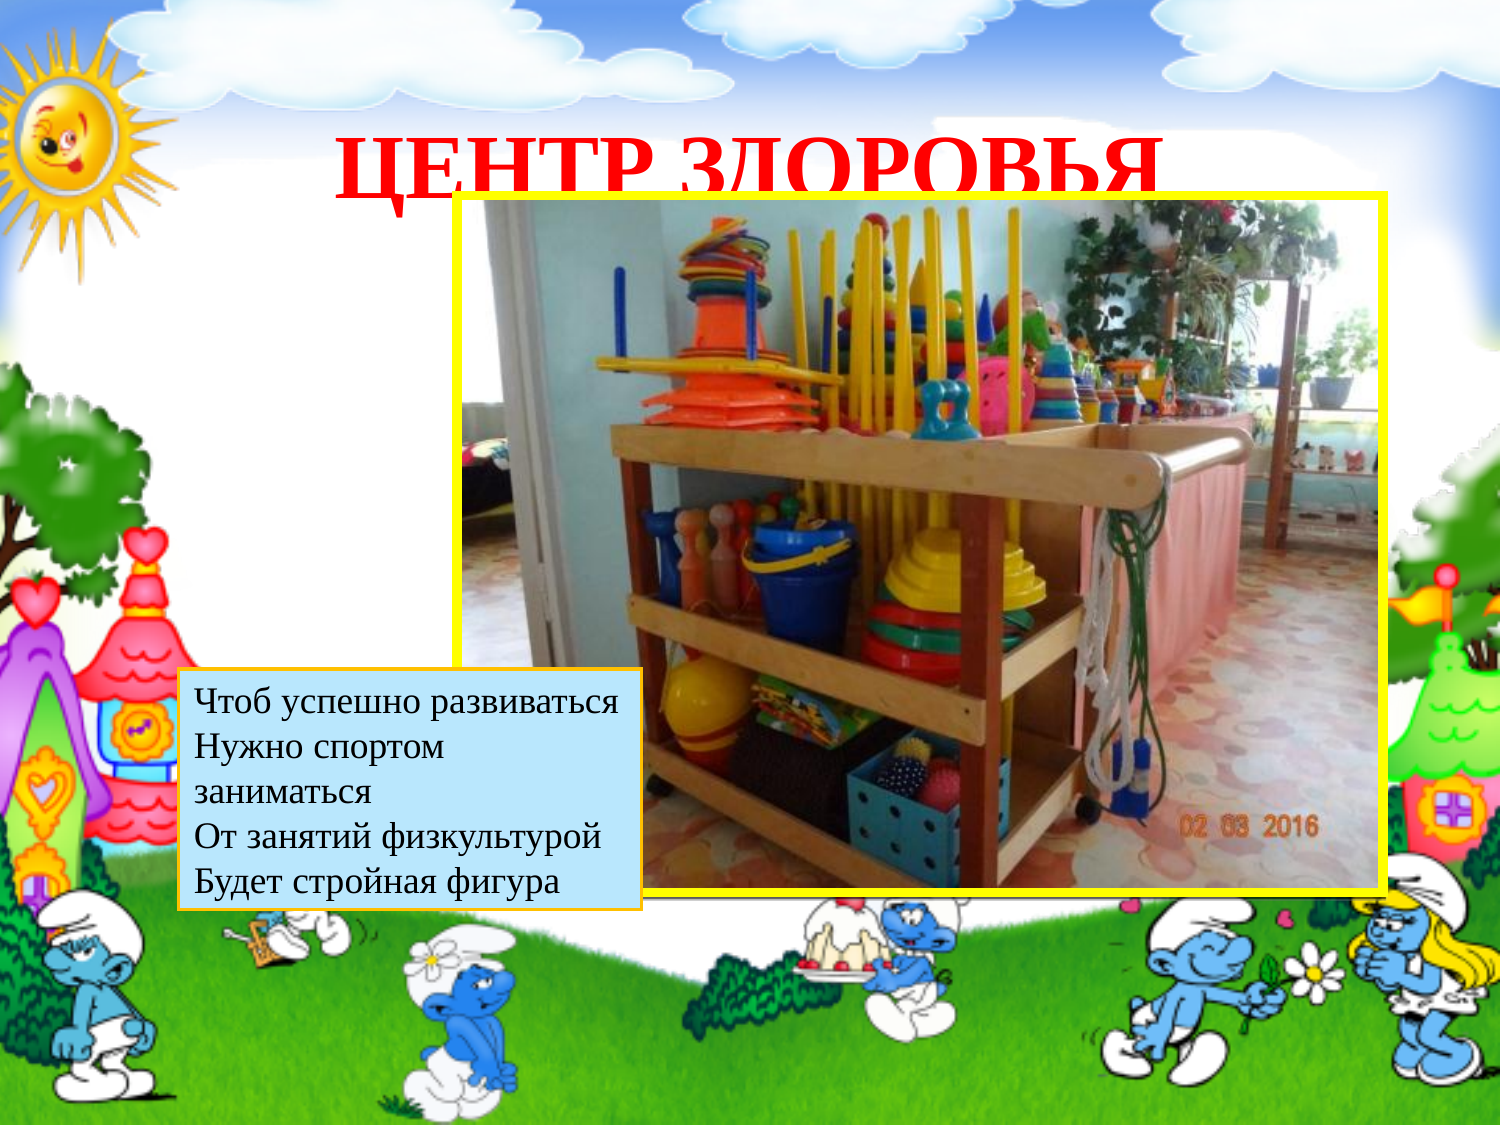

# ЦЕНТР ЗДОРОВЬЯ
Чтоб успешно развиваться
Нужно спортом заниматься
От занятий физкультурой
Будет стройная фигура